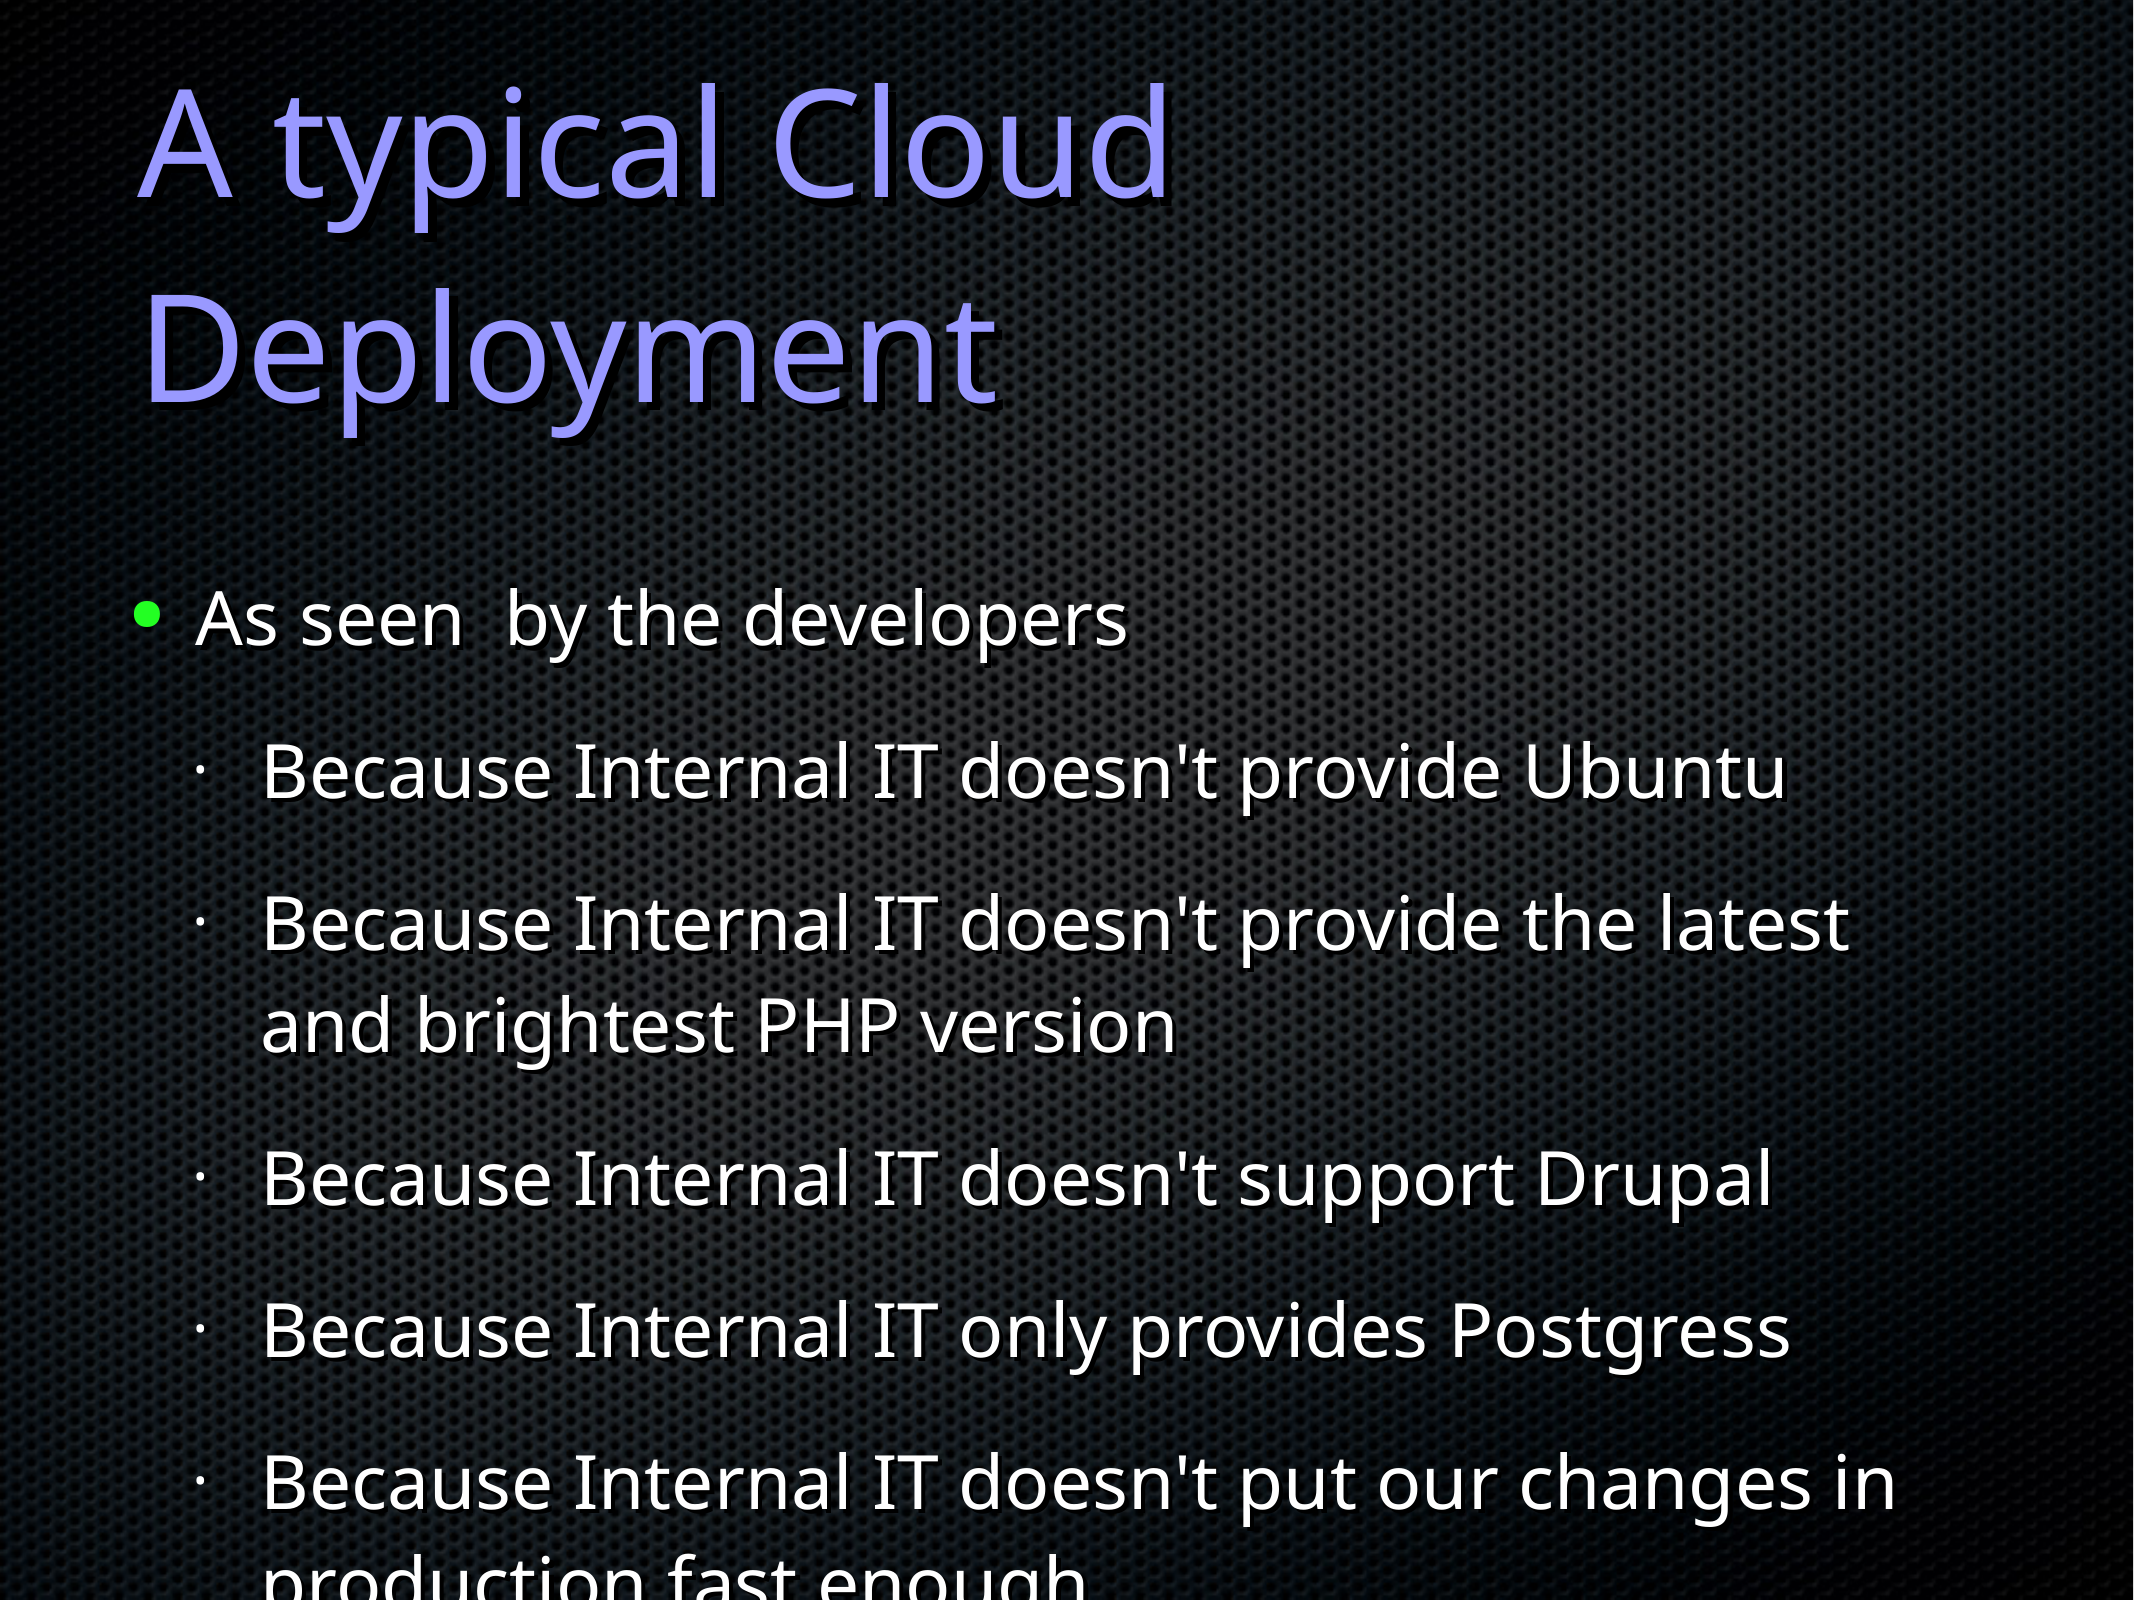

# A typical Cloud Deployment
As seen by the developers
Because Internal IT doesn't provide Ubuntu
Because Internal IT doesn't provide the latest and brightest PHP version
Because Internal IT doesn't support Drupal
Because Internal IT only provides Postgress
Because Internal IT doesn't put our changes in production fast enough